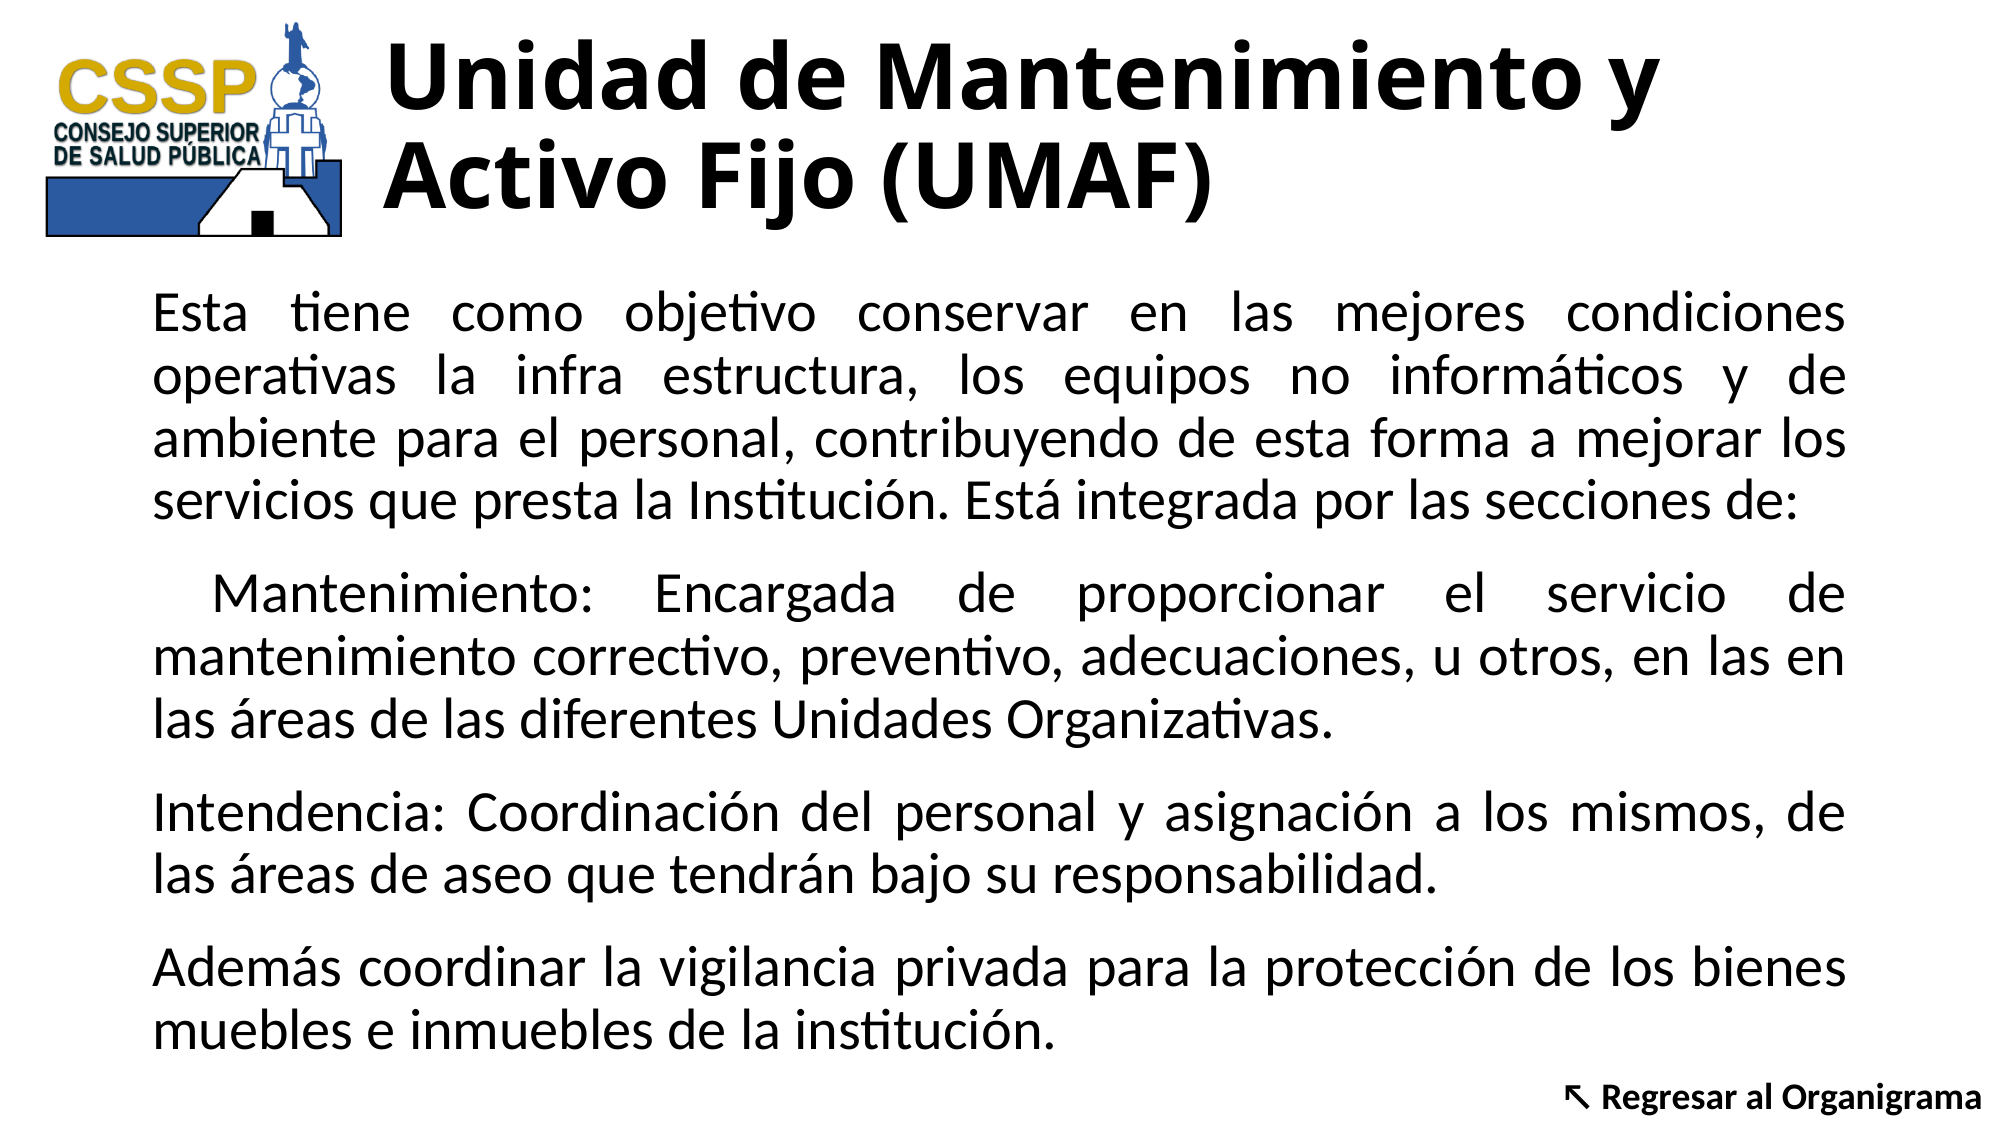

# Unidad de Mantenimiento y Activo Fijo (UMAF)
Esta tiene como objetivo conservar en las mejores condiciones operativas la infra estructura, los equipos no informáticos y de ambiente para el personal, contribuyendo de esta forma a mejorar los servicios que presta la Institución. Está integrada por las secciones de:
 Mantenimiento: Encargada de proporcionar el servicio de mantenimiento correctivo, preventivo, adecuaciones, u otros, en las en las áreas de las diferentes Unidades Organizativas.
Intendencia: Coordinación del personal y asignación a los mismos, de las áreas de aseo que tendrán bajo su responsabilidad.
Además coordinar la vigilancia privada para la protección de los bienes muebles e inmuebles de la institución.
Nombre del Responsable: Sr. Jorge Alberto Ramos Menjivar
Mujeres: 0
Hombres: 6
Total de empleados: 6
↖ Regresar al Organigrama